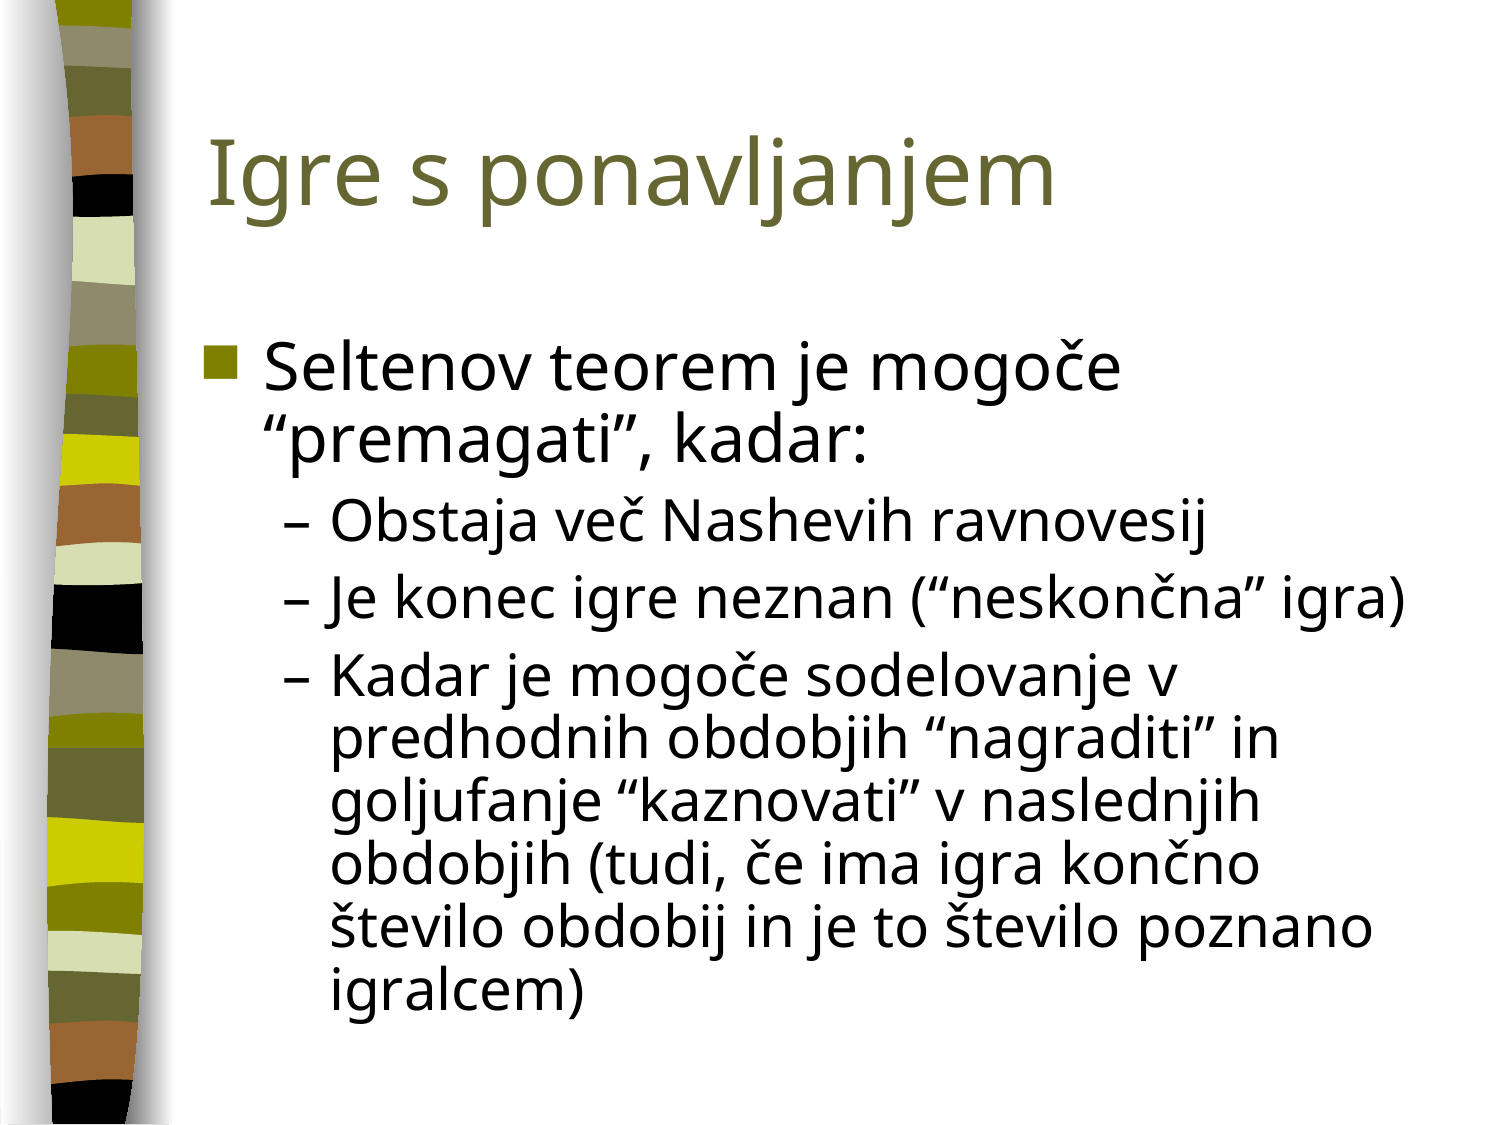

# Igre s ponavljanjem
Seltenov teorem je mogoče “premagati”, kadar:
Obstaja več Nashevih ravnovesij
Je konec igre neznan (“neskončna” igra)
Kadar je mogoče sodelovanje v predhodnih obdobjih “nagraditi” in goljufanje “kaznovati” v naslednjih obdobjih (tudi, če ima igra končno število obdobij in je to število poznano igralcem)